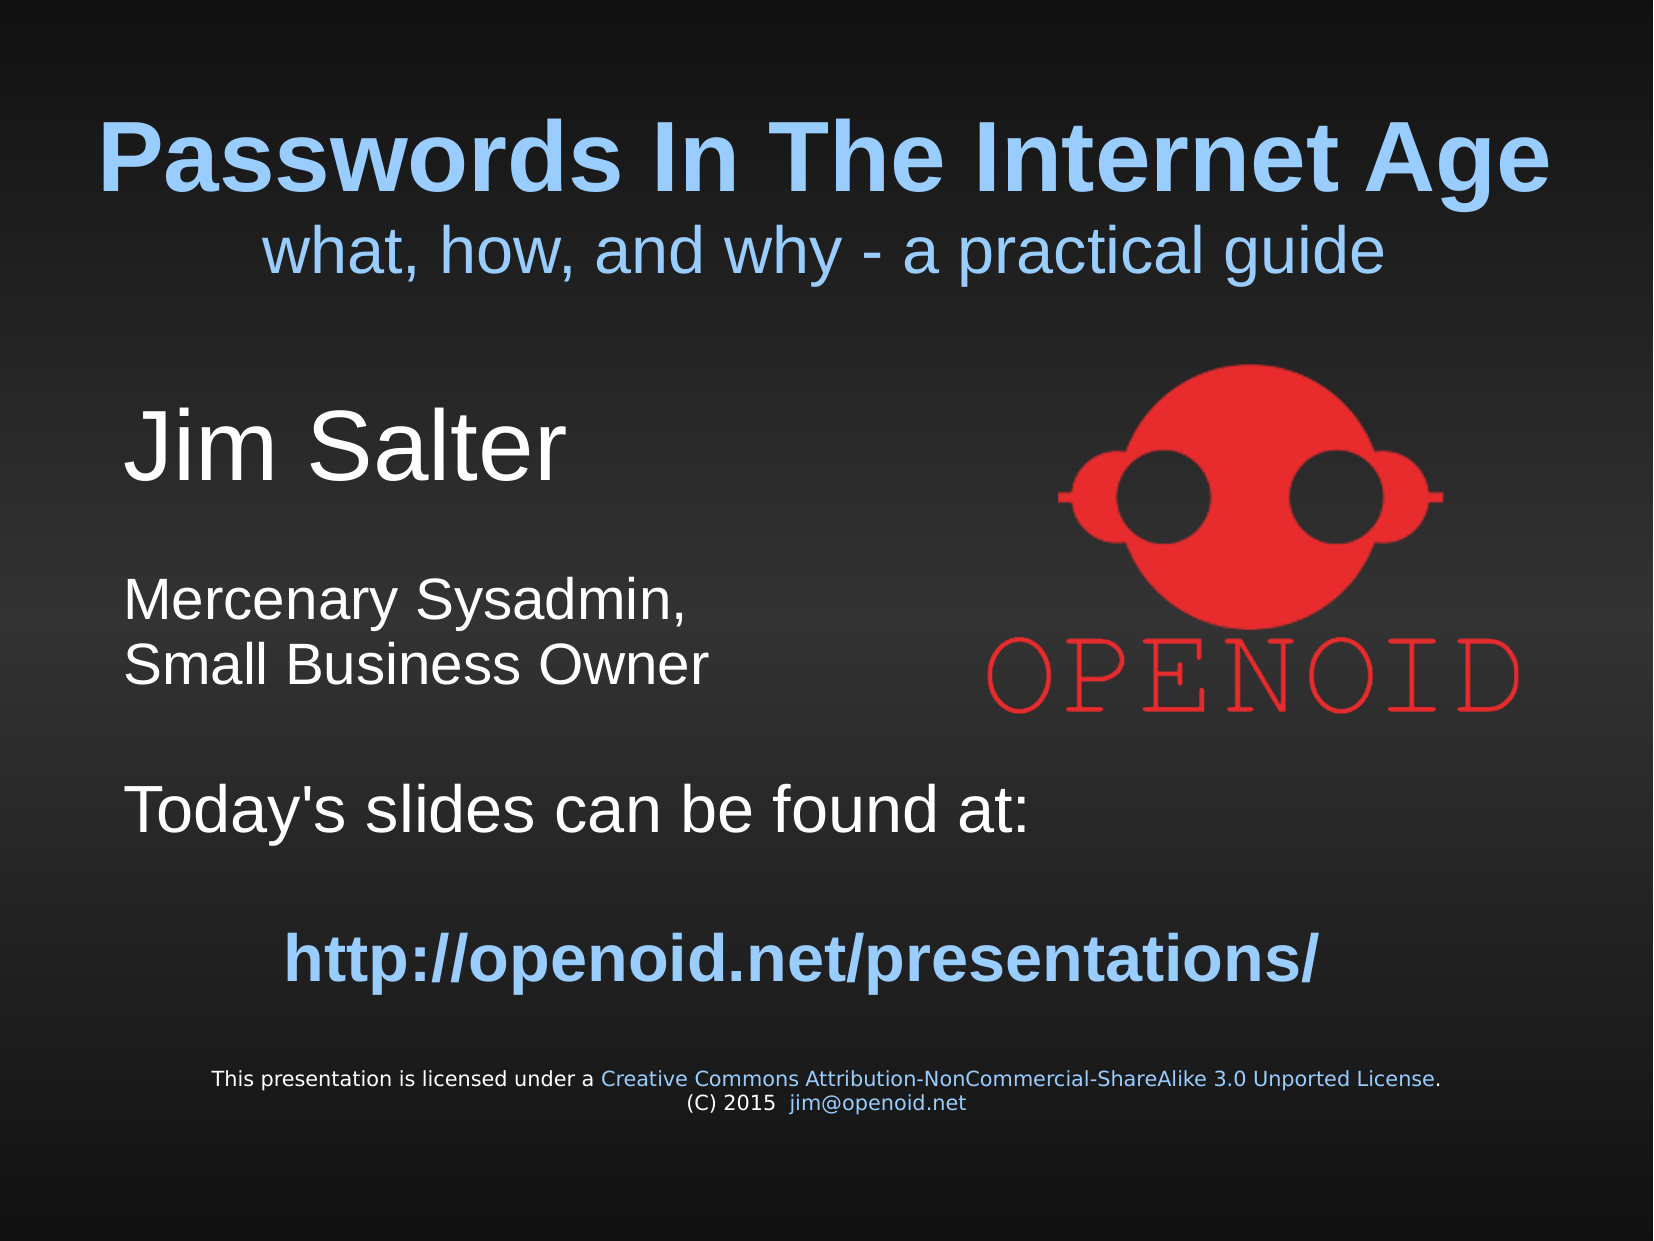

# Passwords In The Internet Age what, how, and why - a practical guide
This presentation is licensed under a Creative Commons Attribution-NonCommercial-ShareAlike 3.0 Unported License.
(C) 2015 jim@openoid.net
Jim Salter
Mercenary Sysadmin,
Small Business Owner
Today's slides can be found at:
http://openoid.net/presentations/